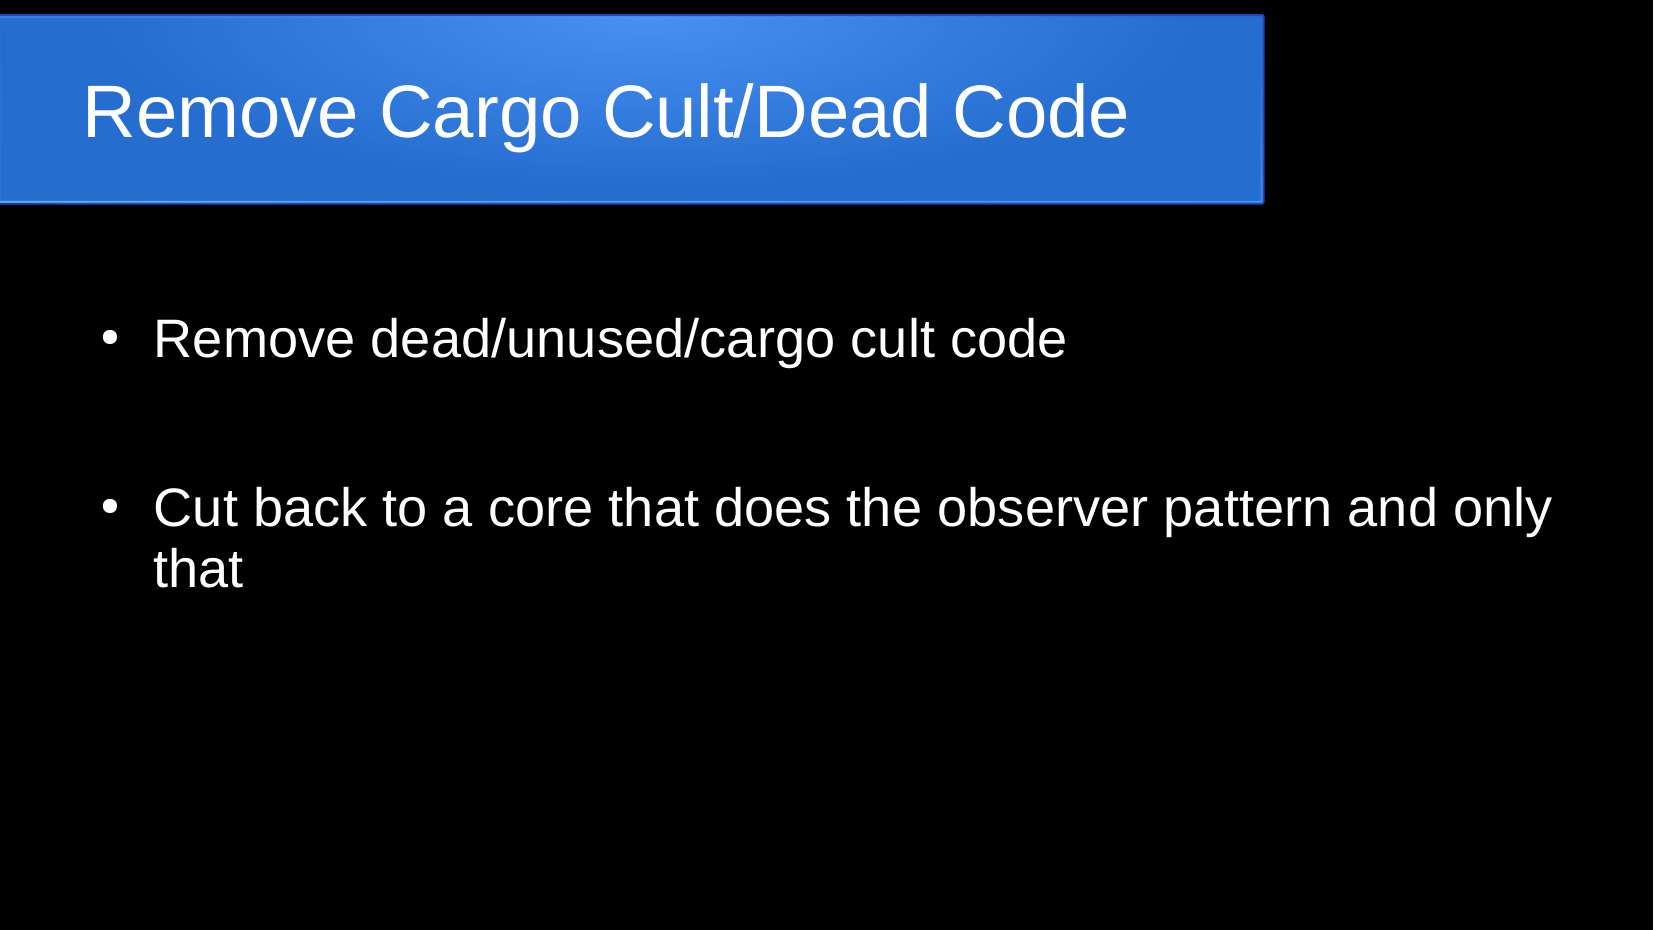

# Remove Cargo Cult/Dead Code
Remove dead/unused/cargo cult code
Cut back to a core that does the observer pattern and only that